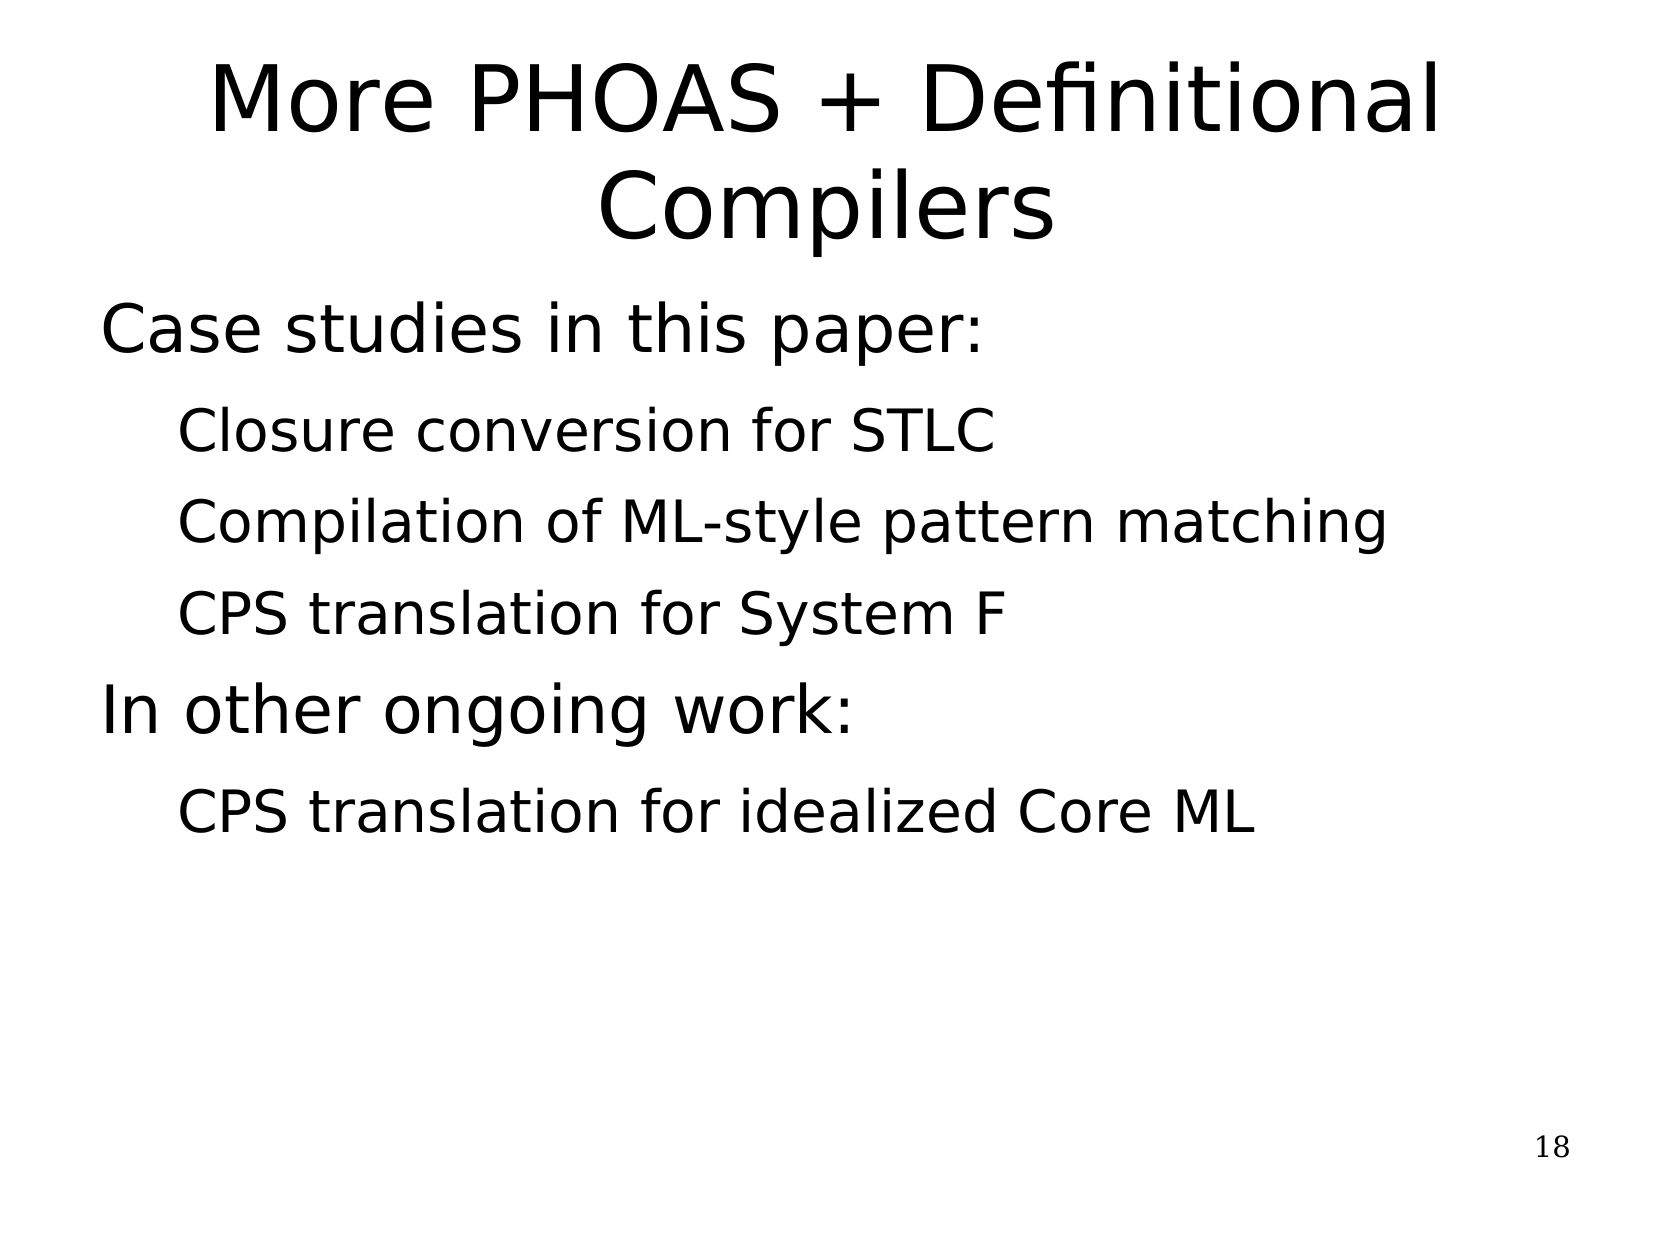

# More PHOAS + Definitional Compilers
Case studies in this paper:
Closure conversion for STLC
Compilation of ML-style pattern matching
CPS translation for System F
In other ongoing work:
CPS translation for idealized Core ML
18